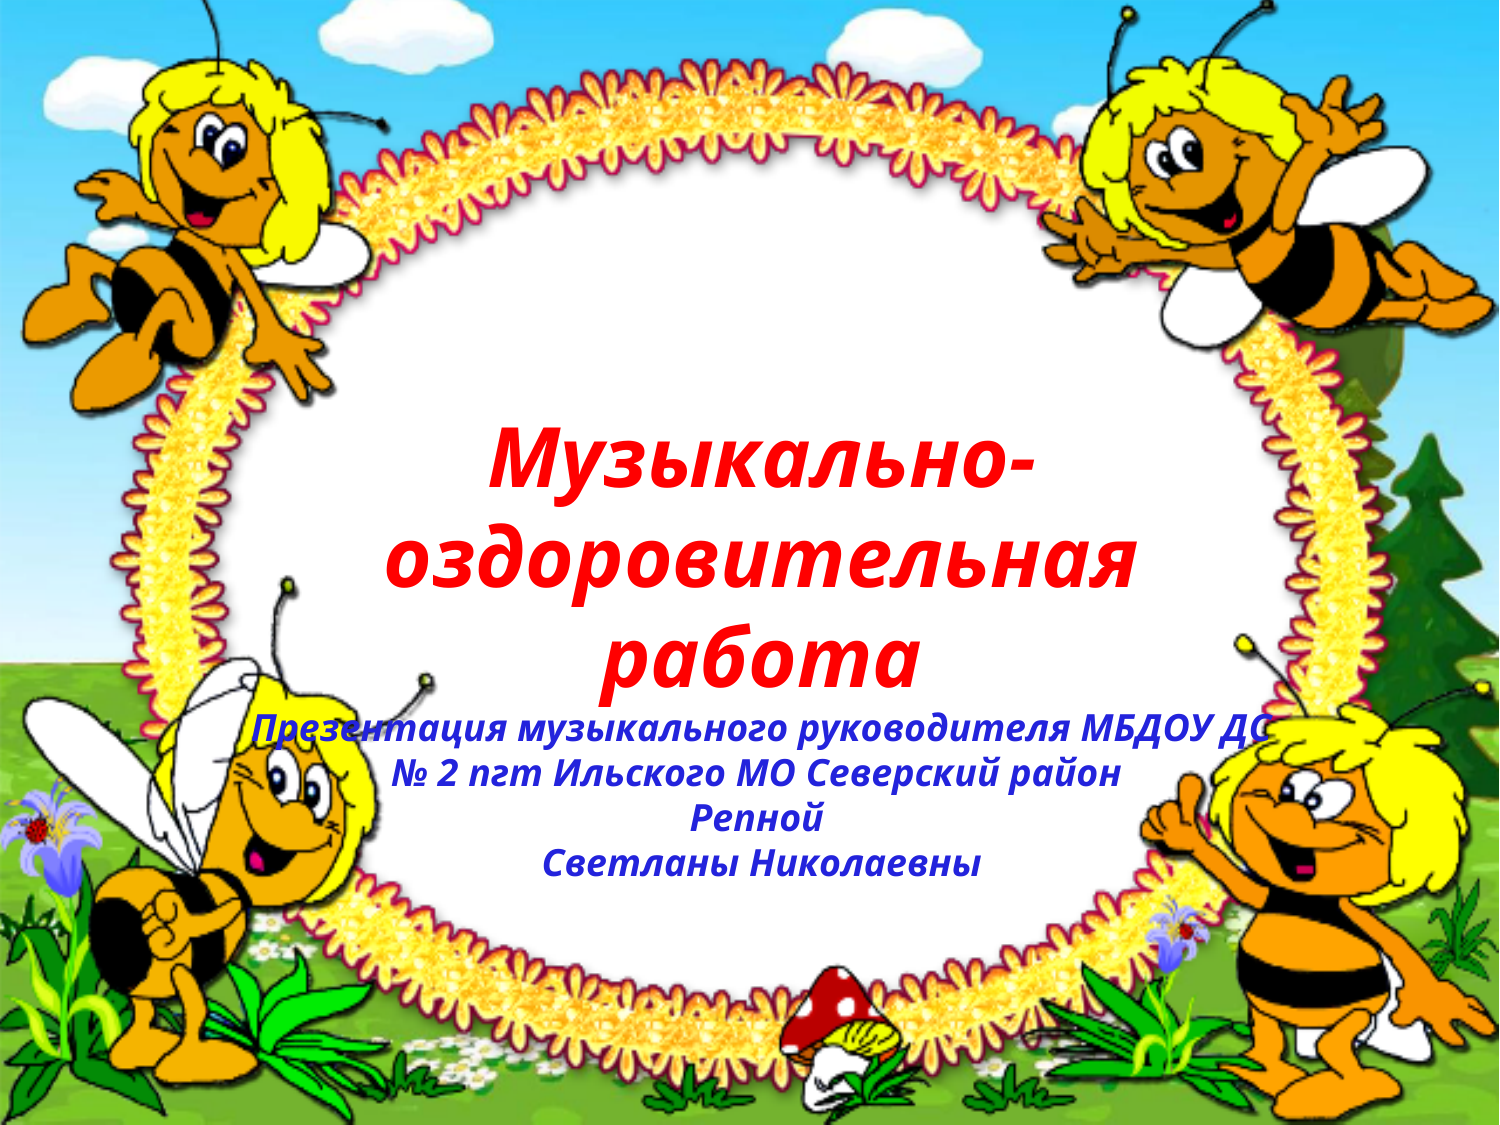

Музыкально-оздоровительная работа
Презентация музыкального руководителя МБДОУ ДС № 2 пгт Ильского МО Северский район
Репной
Светланы Николаевны